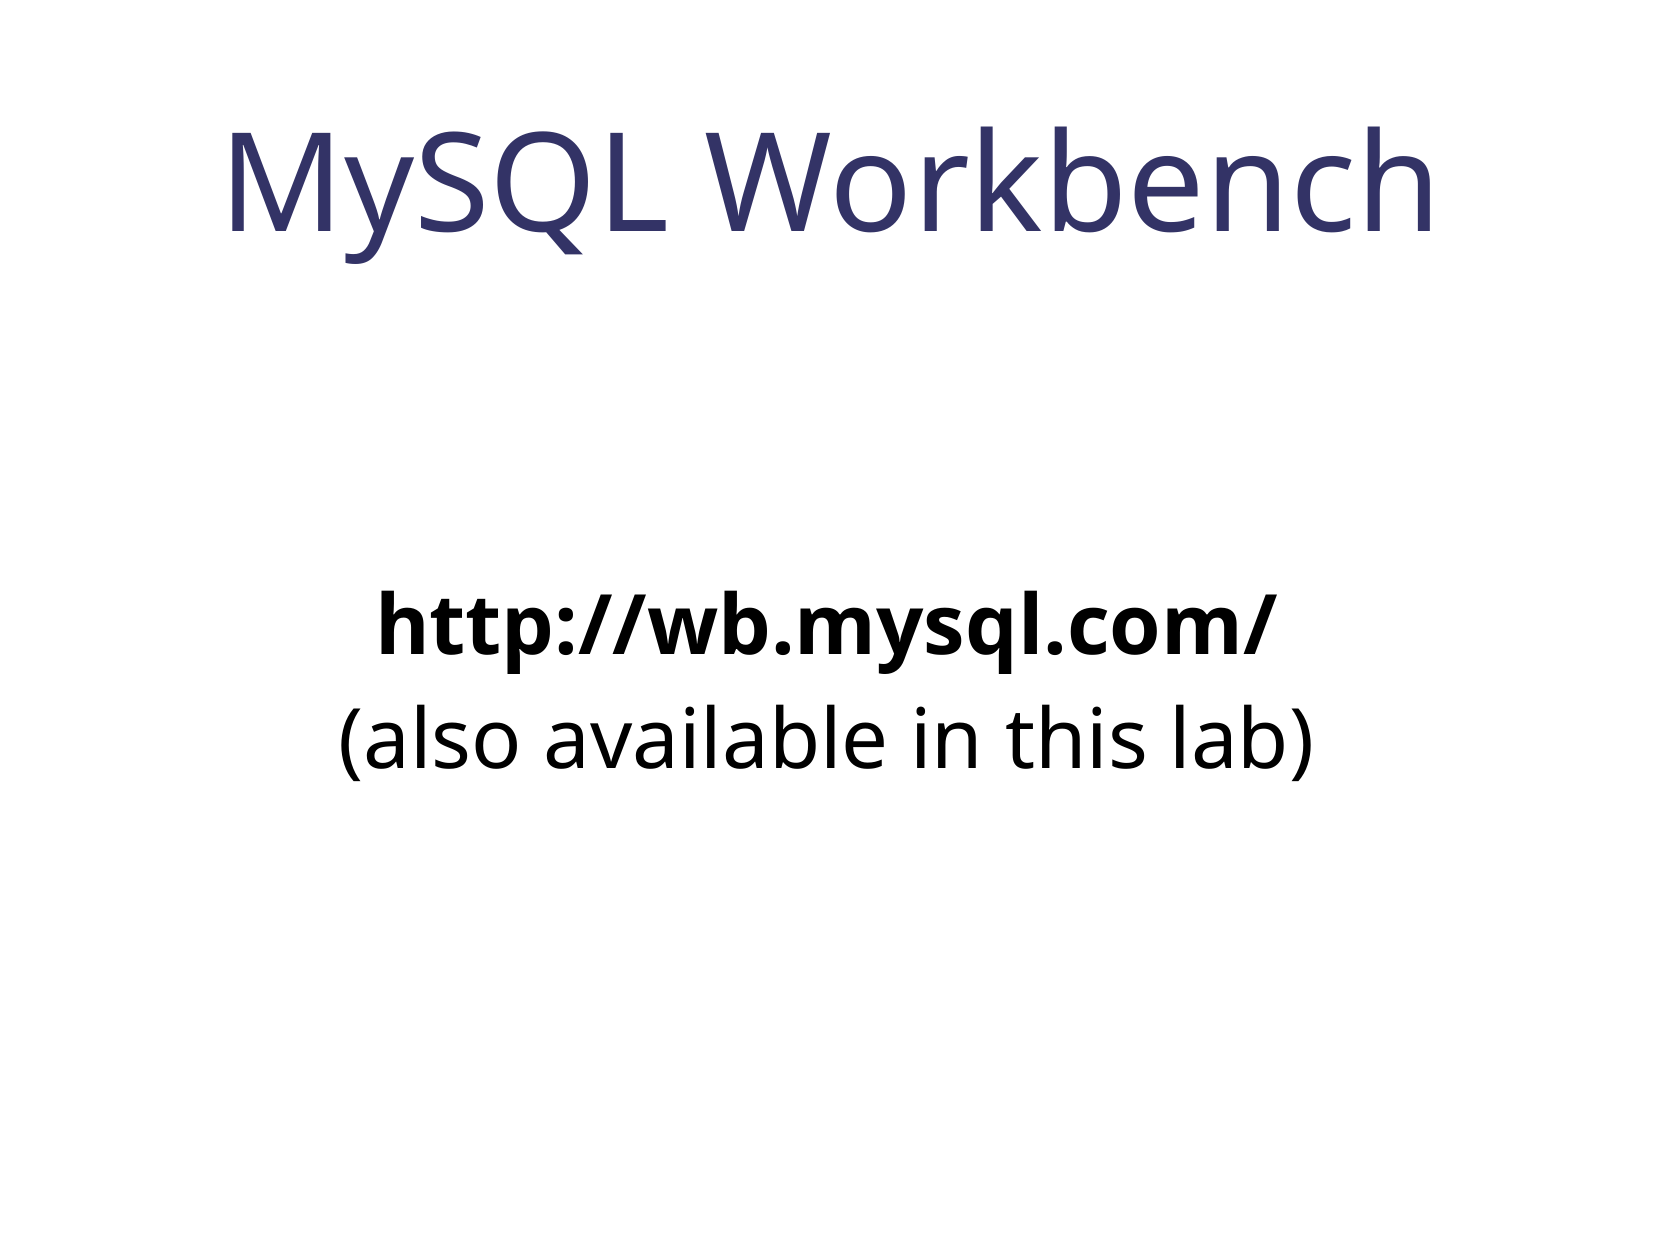

# MySQL Workbench
http://wb.mysql.com/
(also available in this lab)